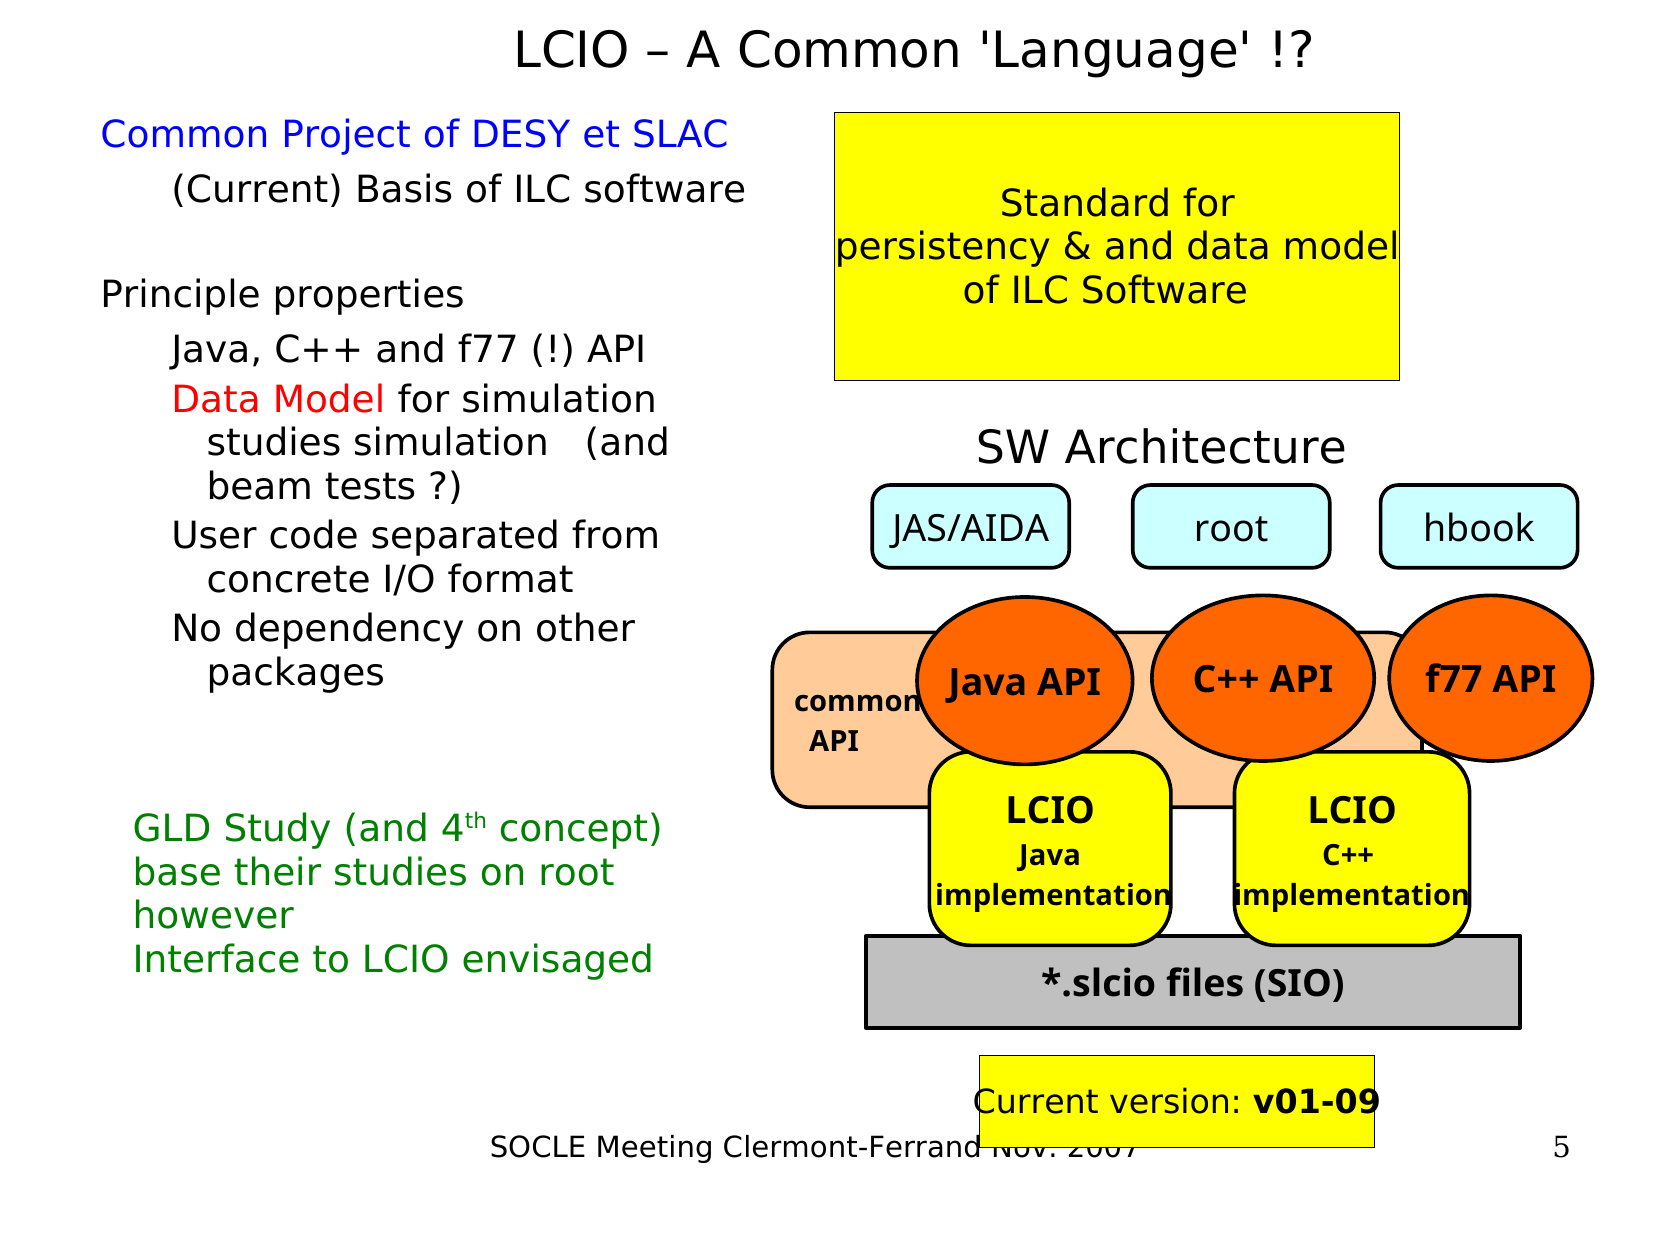

LCIO – A Common 'Language' !?
# Common Project of DESY et SLAC
(Current) Basis of ILC software
Principle properties
Java, C++ and f77 (!) API
Data Model for simulation studies simulation (and beam tests ?)
User code separated from concrete I/O format
No dependency on other packages
Standard for
persistency & and data model
of ILC Software
SW Architecture
JAS/AIDA
root
hbook
C++ API
f77 API
Java API
common
 API
LCIO
Java
 implementation
LCIO
C++
implementation
GLD Study (and 4th concept)
base their studies on root
however
Interface to LCIO envisaged
*.slcio files (SIO)
Current version: v01-09
5